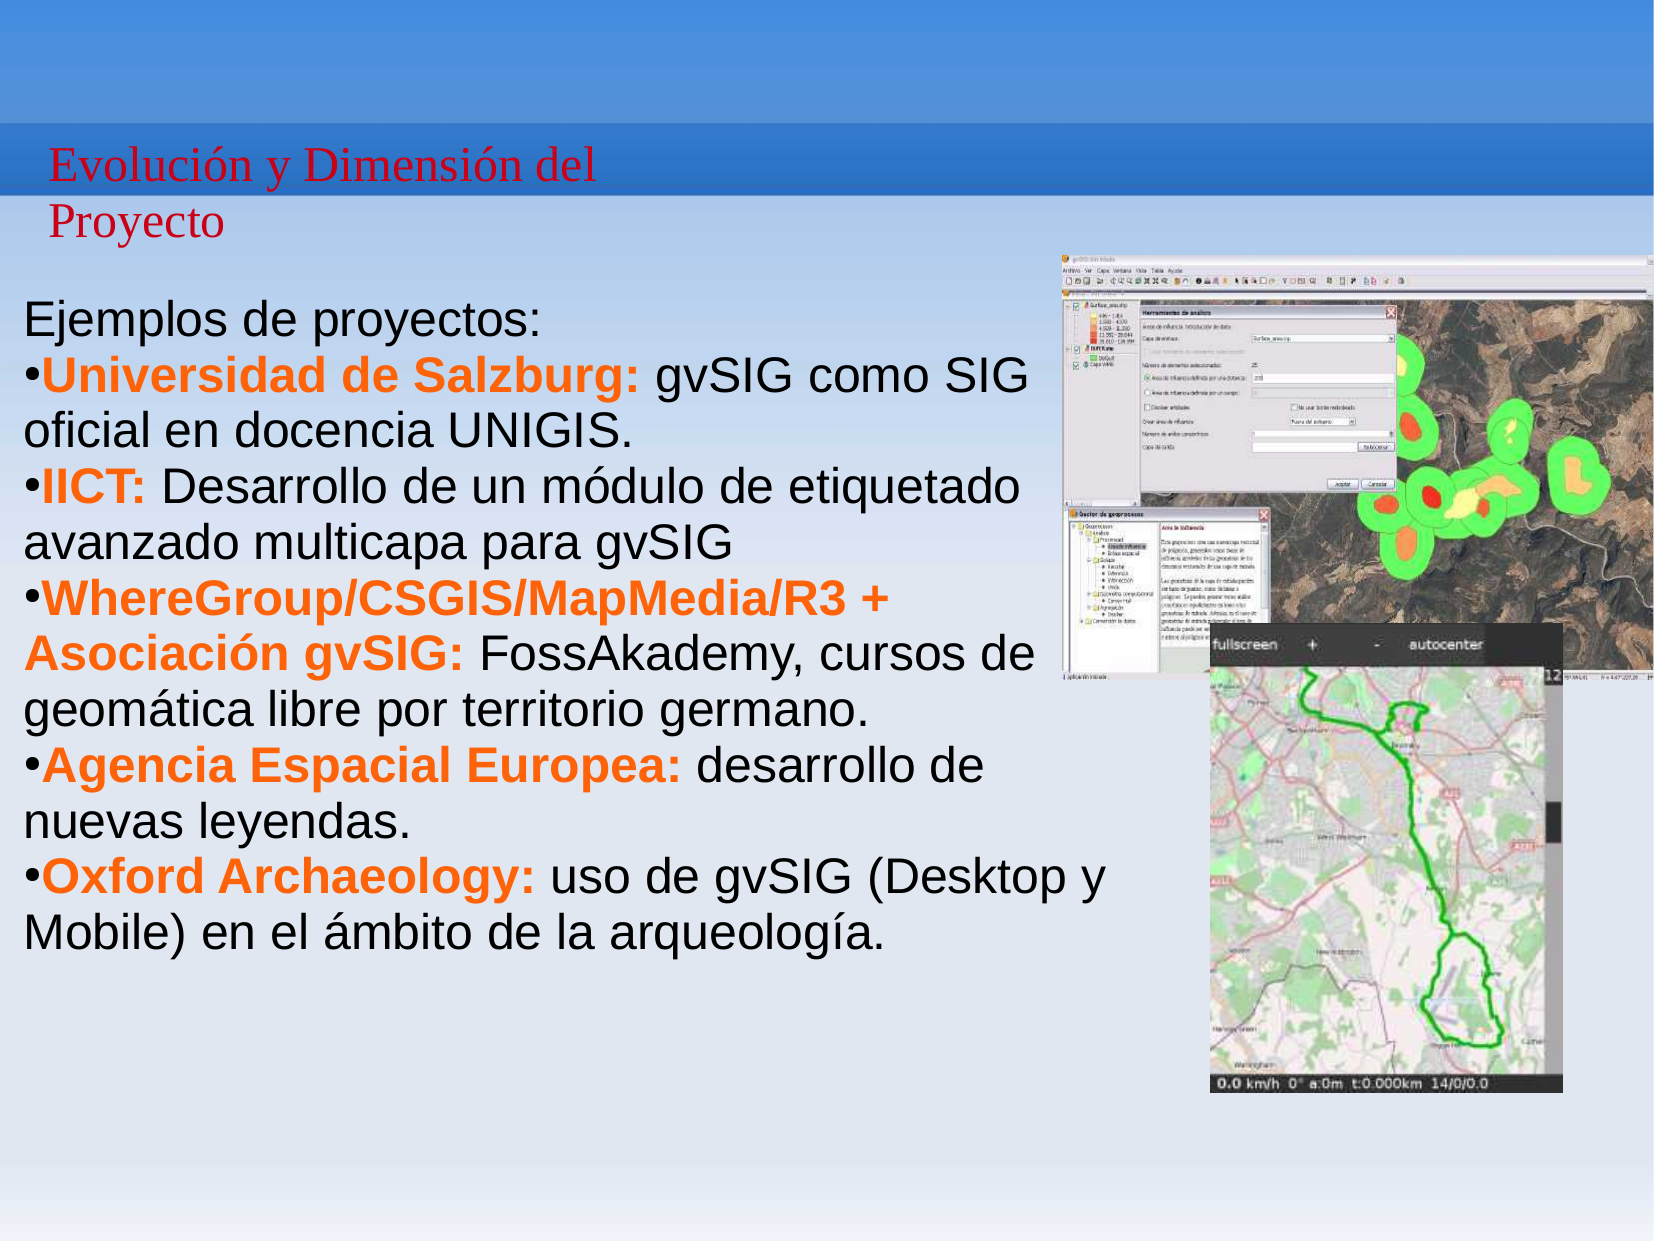

Evolución y Dimensión del Proyecto
Ejemplos de proyectos:
Universidad de Salzburg: gvSIG como SIG oficial en docencia UNIGIS.
IICT: Desarrollo de un módulo de etiquetado avanzado multicapa para gvSIG
WhereGroup/CSGIS/MapMedia/R3 + Asociación gvSIG: FossAkademy, cursos de geomática libre por territorio germano.
Agencia Espacial Europea: desarrollo de nuevas leyendas.
Oxford Archaeology: uso de gvSIG (Desktop y Mobile) en el ámbito de la arqueología.